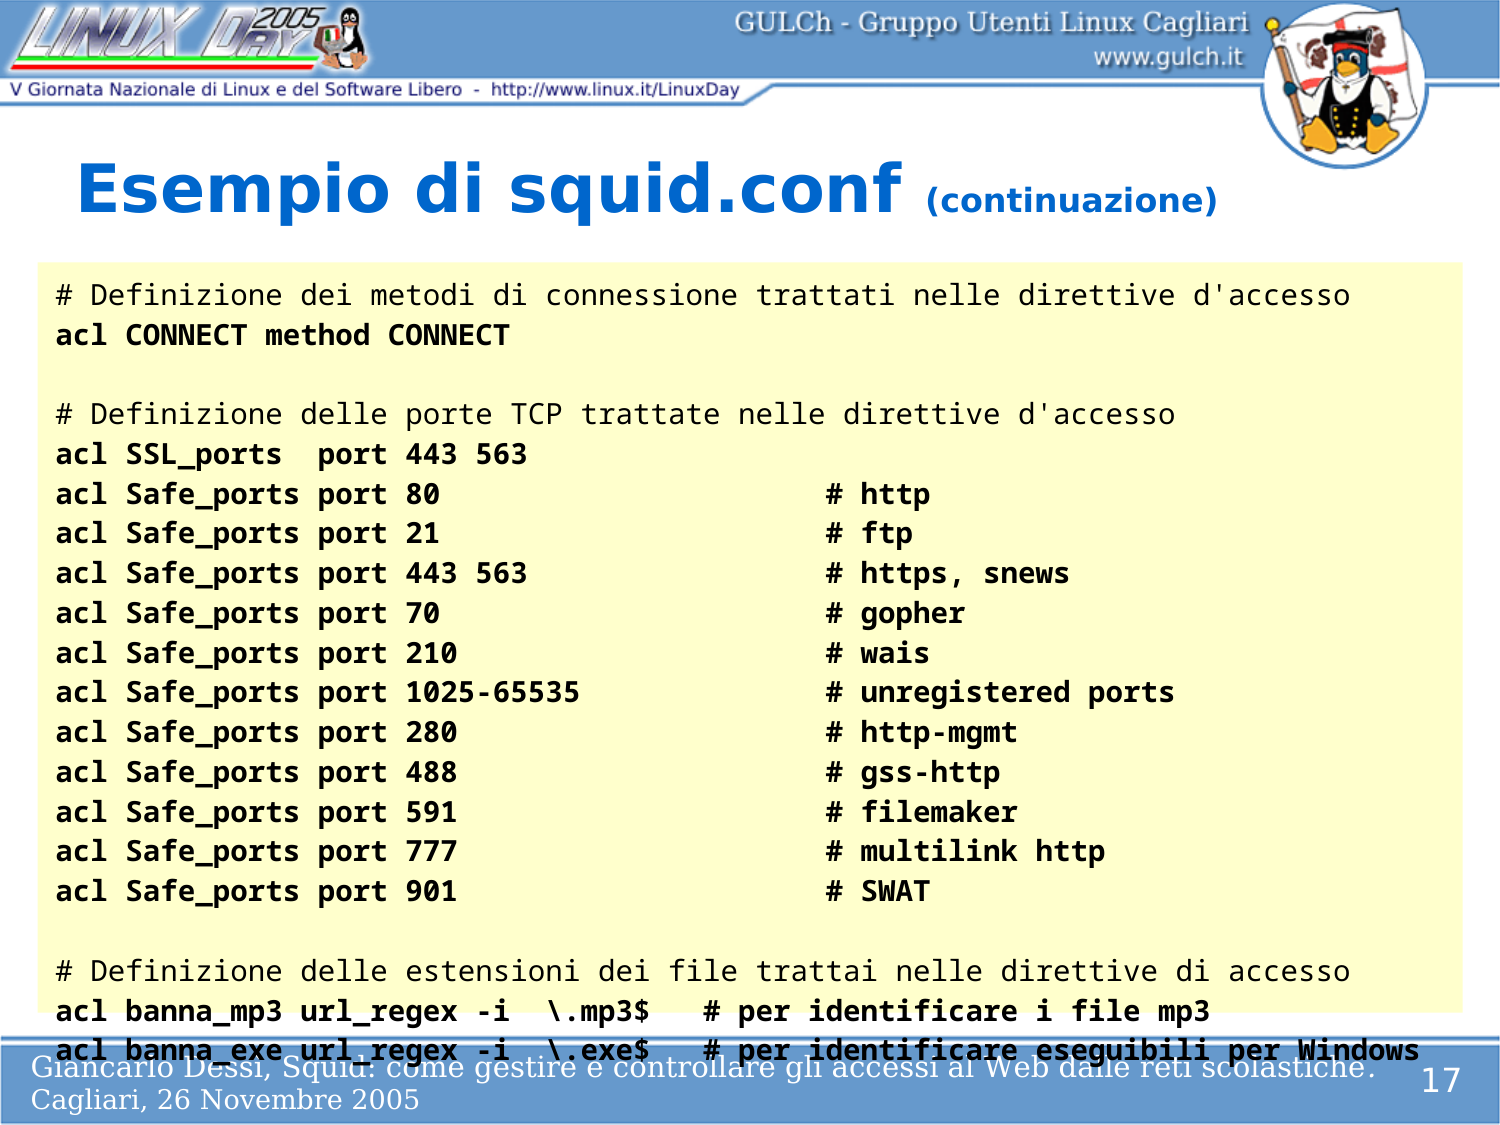

Esempio di squid.conf (continuazione)
# Definizione dei metodi di connessione trattati nelle direttive d'accesso
acl CONNECT method CONNECT
# Definizione delle porte TCP trattate nelle direttive d'accesso
acl SSL_ports port 443 563
acl Safe_ports port 80 # http
acl Safe_ports port 21 # ftp
acl Safe_ports port 443 563 # https, snews
acl Safe_ports port 70 # gopher
acl Safe_ports port 210 # wais
acl Safe_ports port 1025-65535 # unregistered ports
acl Safe_ports port 280 # http-mgmt
acl Safe_ports port 488 # gss-http
acl Safe_ports port 591 # filemaker
acl Safe_ports port 777 # multilink http
acl Safe_ports port 901 # SWAT
# Definizione delle estensioni dei file trattai nelle direttive di accesso
acl banna_mp3 url_regex -i \.mp3$ # per identificare i file mp3
acl banna_exe url_regex -i \.exe$ # per identificare eseguibili per Windows